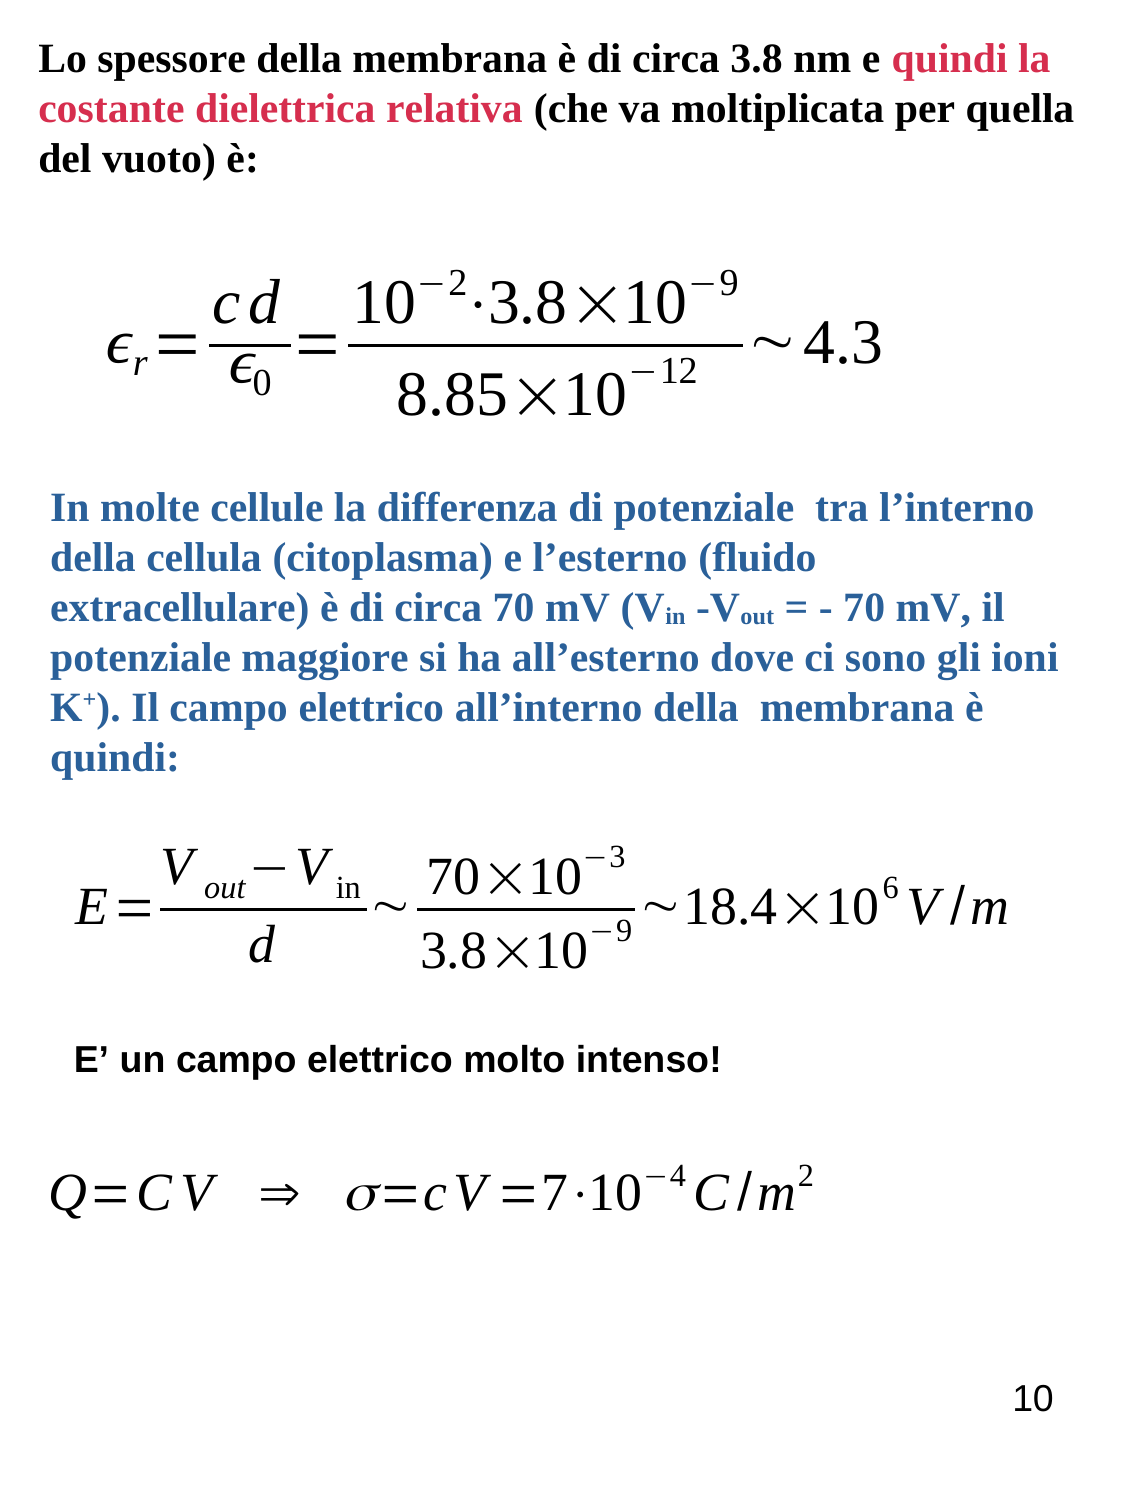

Lo spessore della membrana è di circa 3.8 nm e quindi la costante dielettrica relativa (che va moltiplicata per quella del vuoto) è:
In molte cellule la differenza di potenziale tra l’interno della cellula (citoplasma) e l’esterno (fluido extracellulare) è di circa 70 mV (Vin -Vout = - 70 mV, il potenziale maggiore si ha all’esterno dove ci sono gli ioni K+). Il campo elettrico all’interno della membrana è quindi:
E’ un campo elettrico molto intenso!
P13 Elettrostatica 2
10